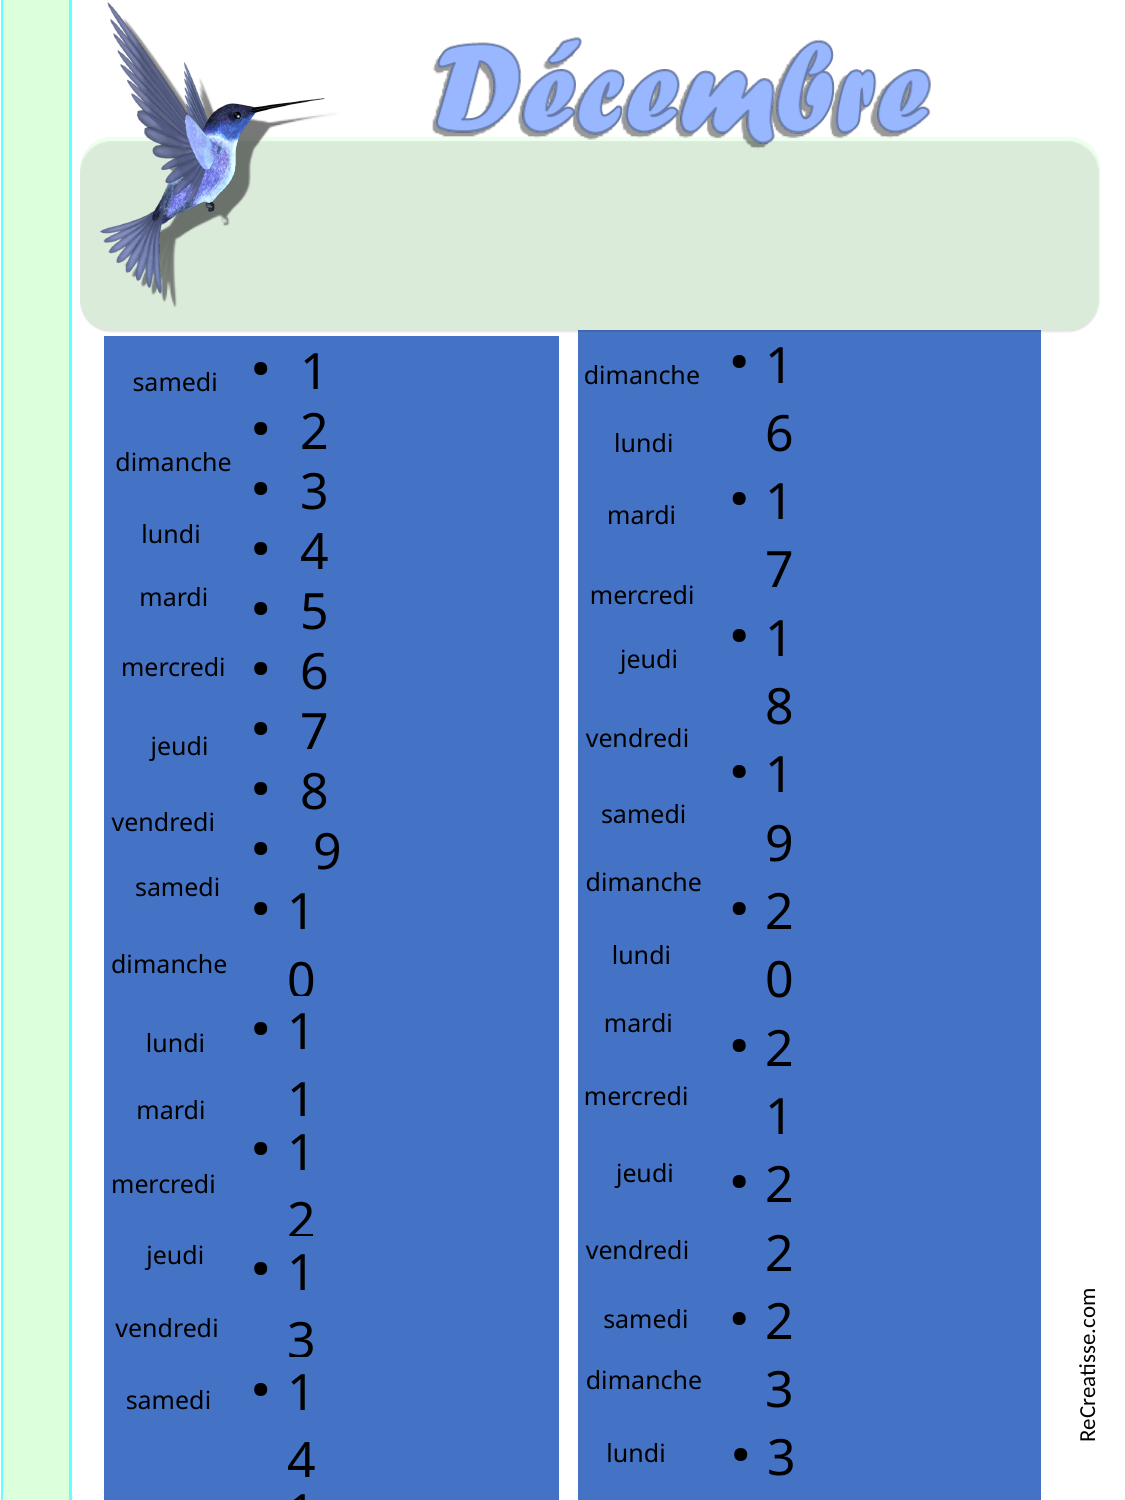

| | 16 | |
| --- | --- | --- |
| | 17 | |
| | 18 | |
| | 19 | |
| | 20 | |
| | 21 | |
| | 22 | |
| | 23 | |
| | 24 | |
| | 25 | |
| | 26 | |
| | 27 | |
| | 28 | |
| | 29 | |
| | 30 | |
| | 1 | |
| --- | --- | --- |
| | 2 | |
| | 3 | |
| | 4 | |
| | 5 | |
| | 6 | |
| | 7 | |
| | 8 | |
| | 9 | |
| | 10 | |
| | 11 | |
| | 12 | |
| | 13 | |
| | 14 | |
| | 15 | |
dimanche
samedi
lundi
dimanche
mardi
lundi
mercredi
mardi
jeudi
mercredi
vendredi
jeudi
samedi
vendredi
dimanche
samedi
lundi
dimanche
mardi
lundi
mercredi
mardi
jeudi
mercredi
vendredi
jeudi
samedi
vendredi
ReCreatisse.com
dimanche
samedi
| | 31 | |
| --- | --- | --- |
lundi